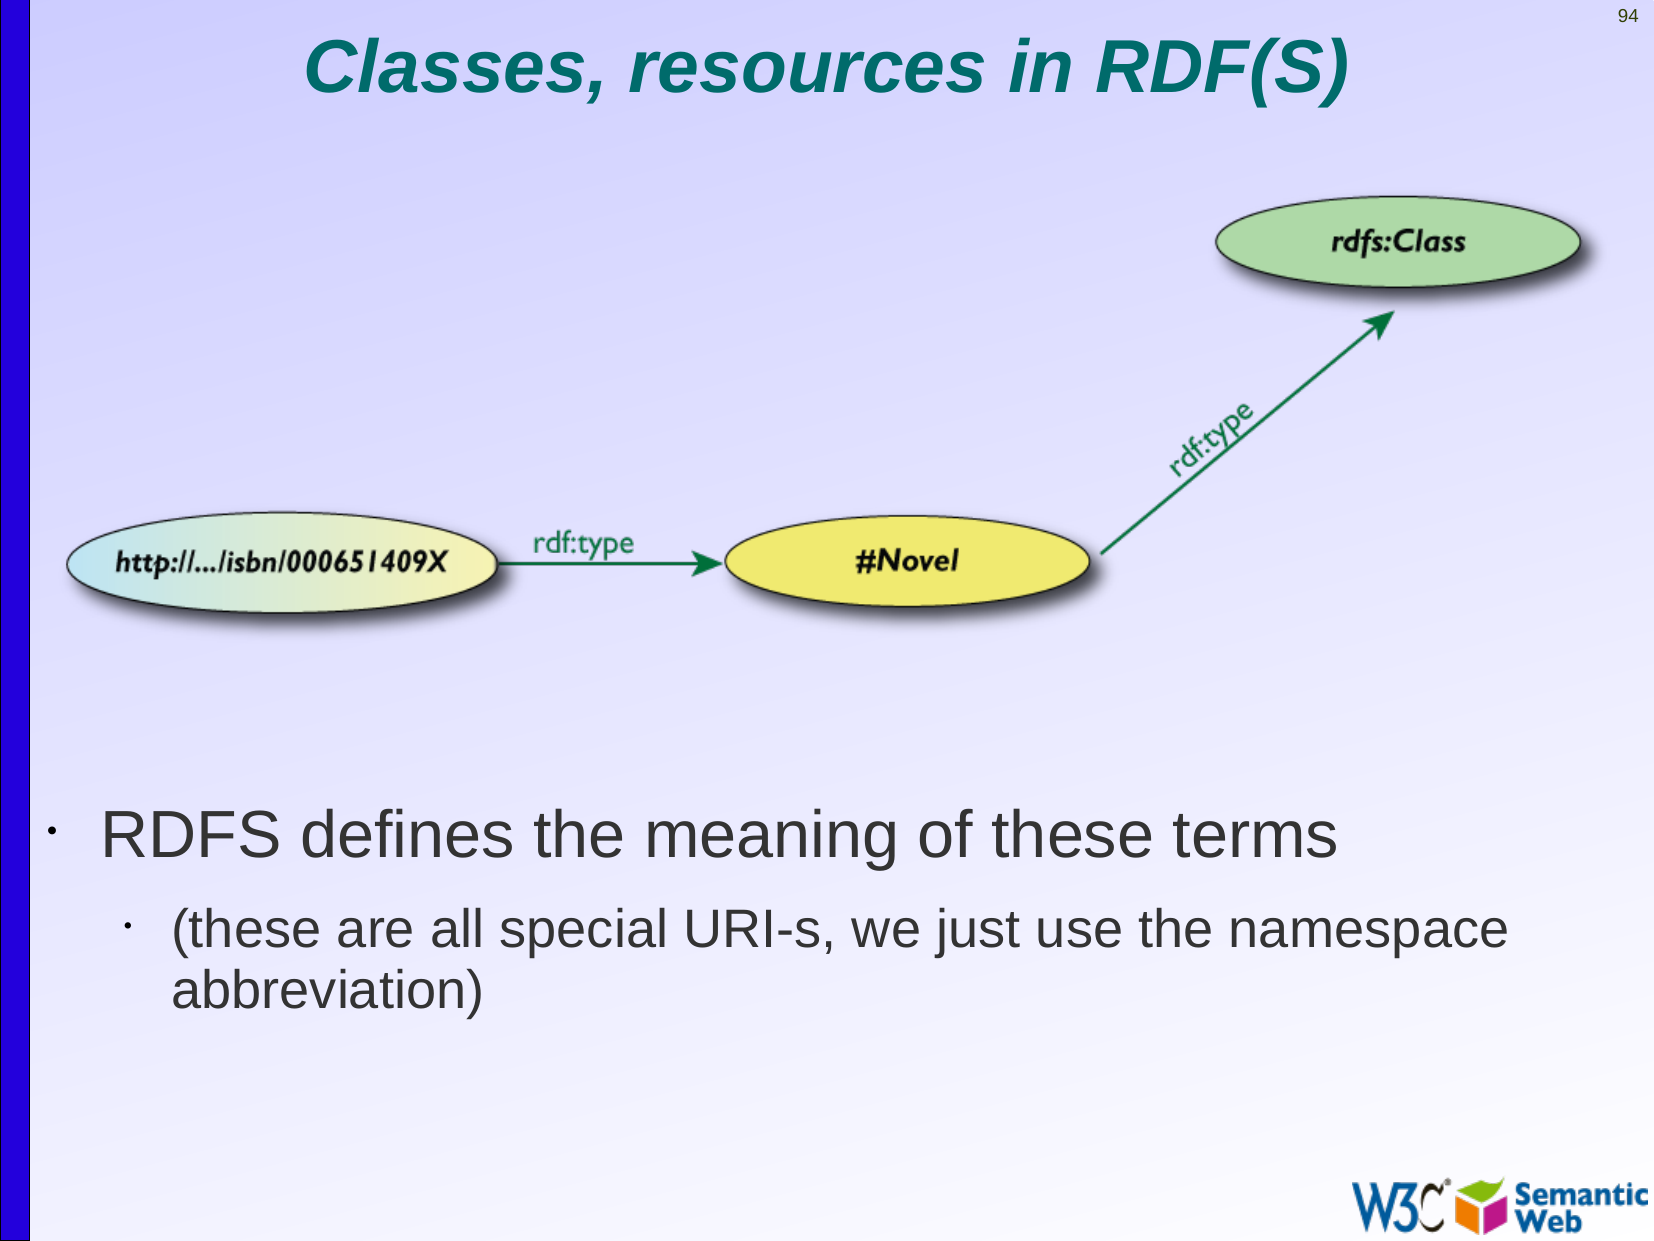

# Classes, resources in RDF(S)
RDFS defines the meaning of these terms
(these are all special URI-s, we just use the namespace abbreviation)